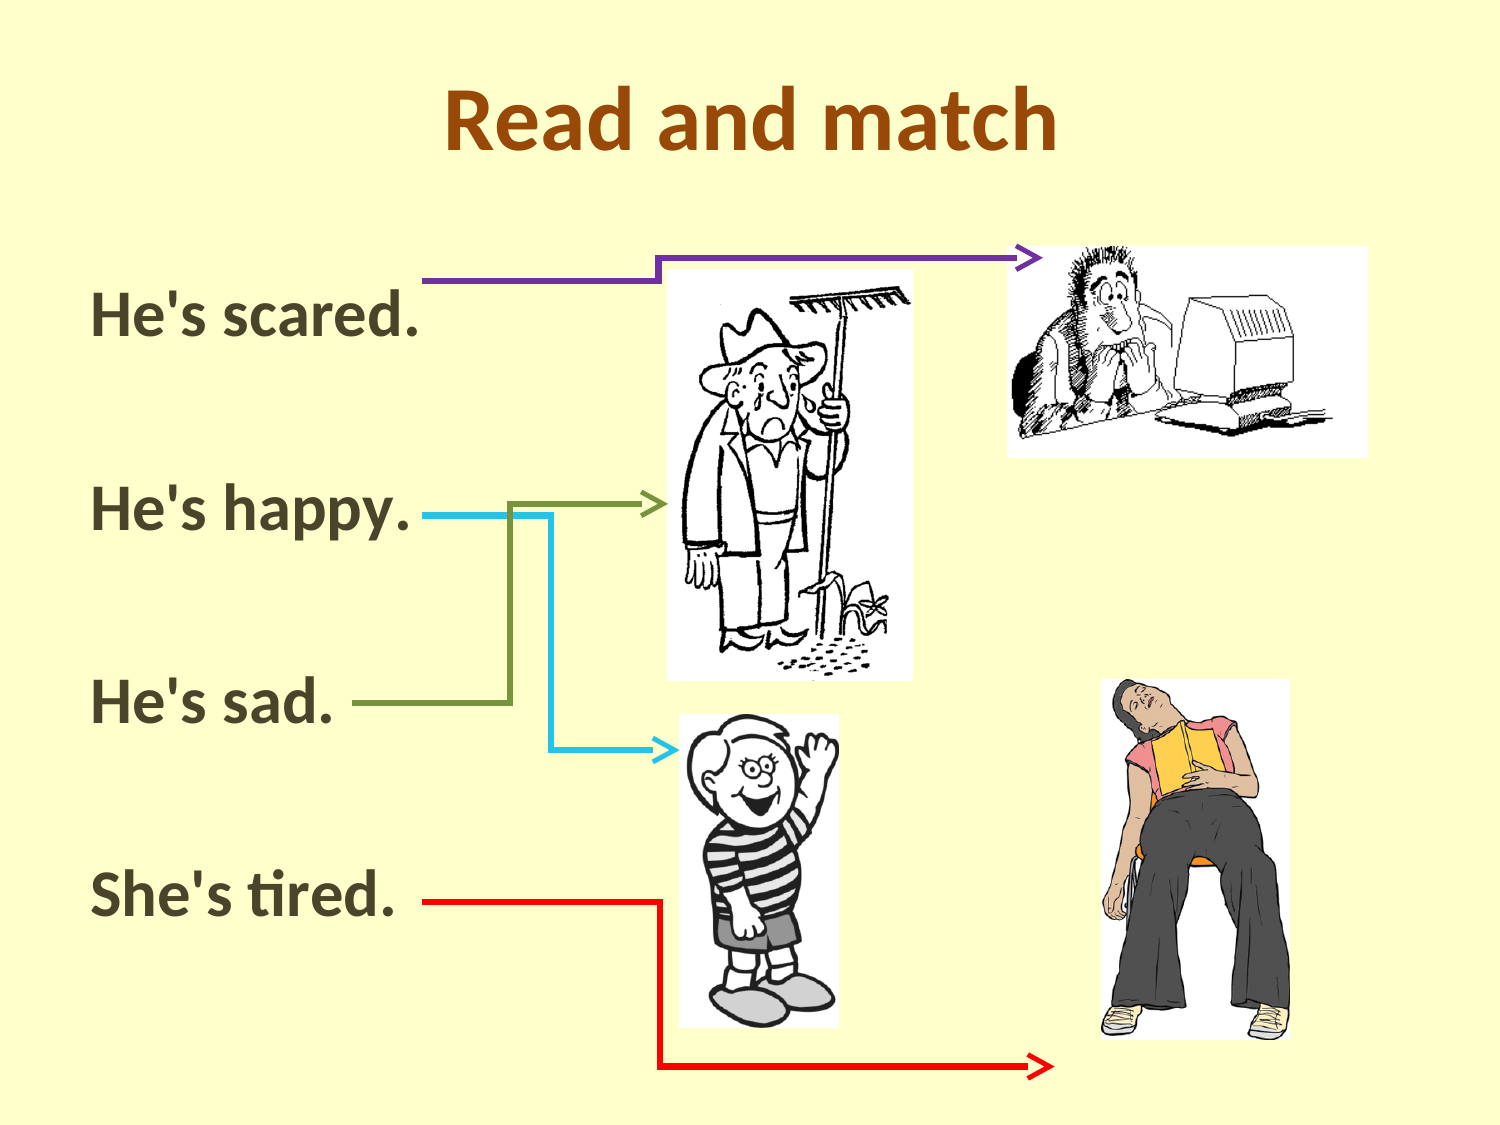

# Read and match
He's scared.
He's happy.
He's sad.
She's tired.